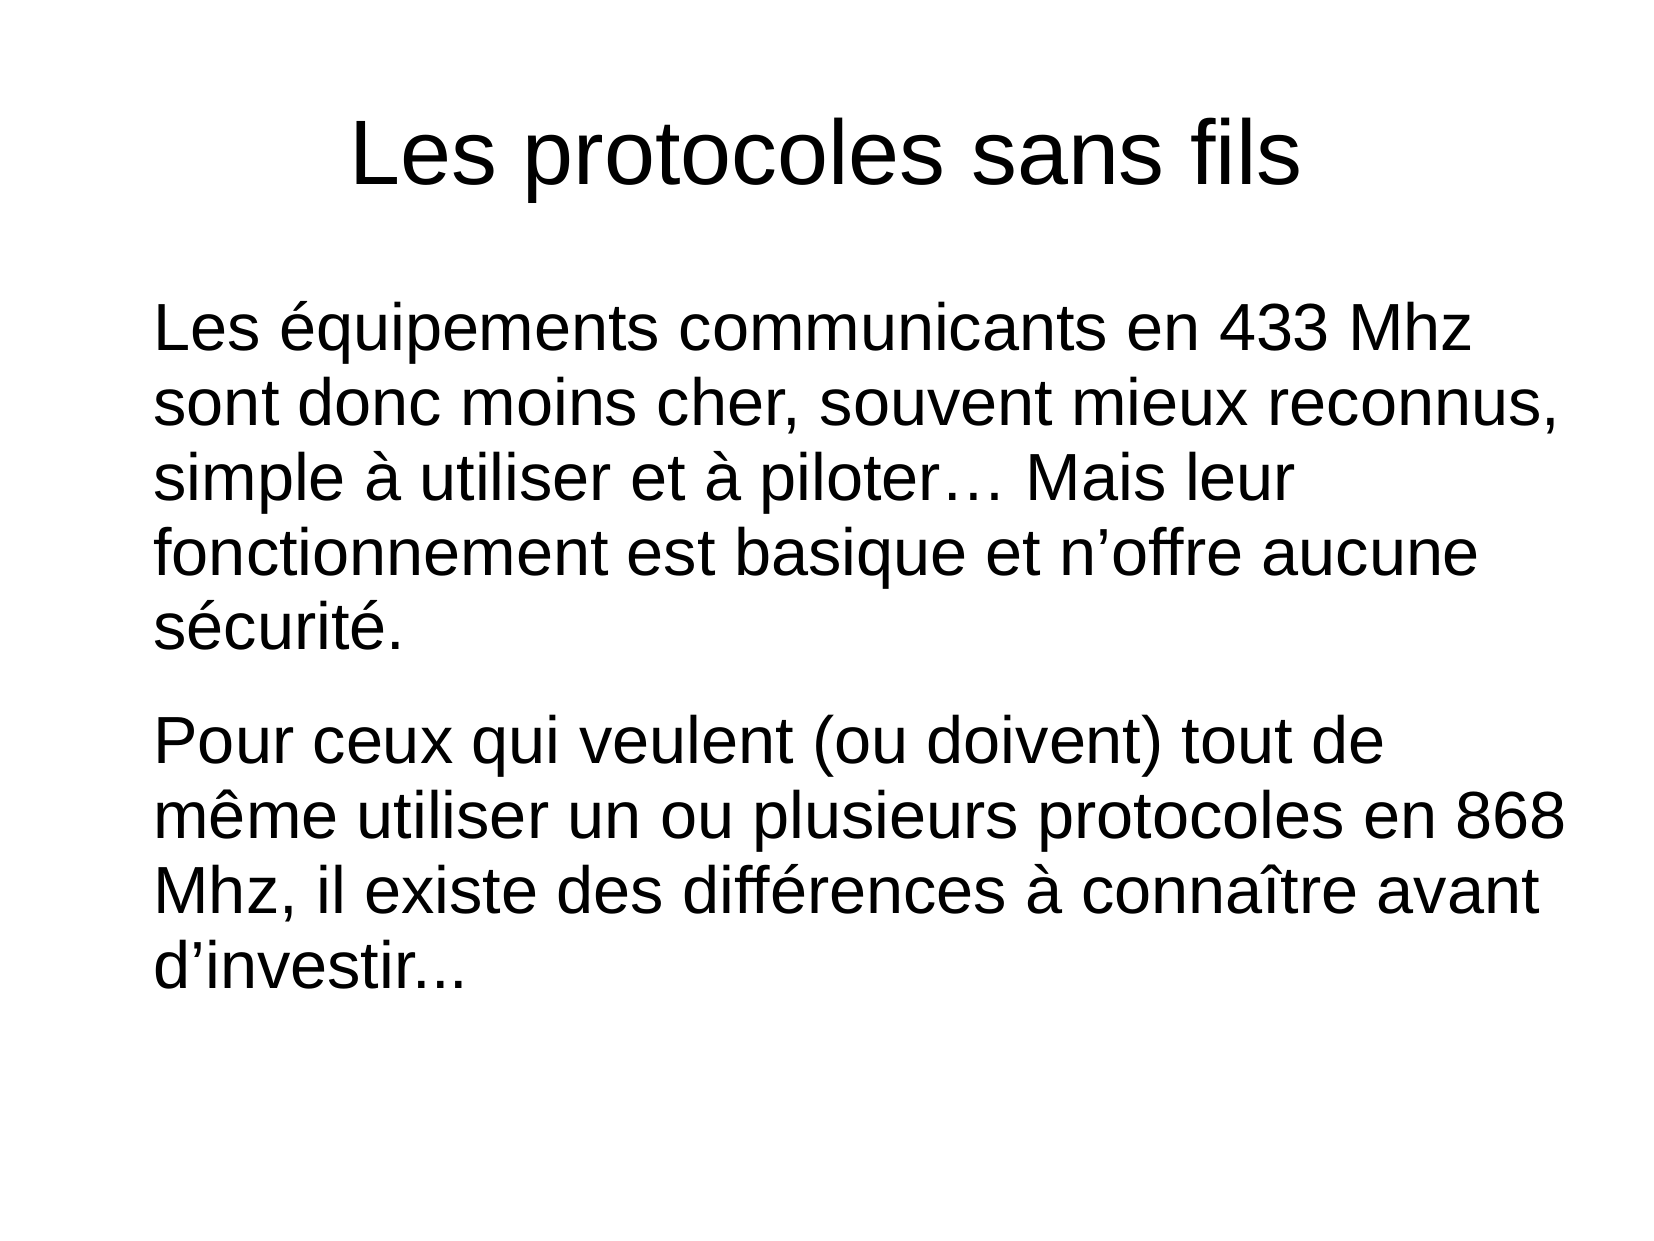

# Les protocoles sans fils
Les équipements communicants en 433 Mhz sont donc moins cher, souvent mieux reconnus, simple à utiliser et à piloter… Mais leur fonctionnement est basique et n’offre aucune sécurité.
Pour ceux qui veulent (ou doivent) tout de même utiliser un ou plusieurs protocoles en 868 Mhz, il existe des différences à connaître avant d’investir...